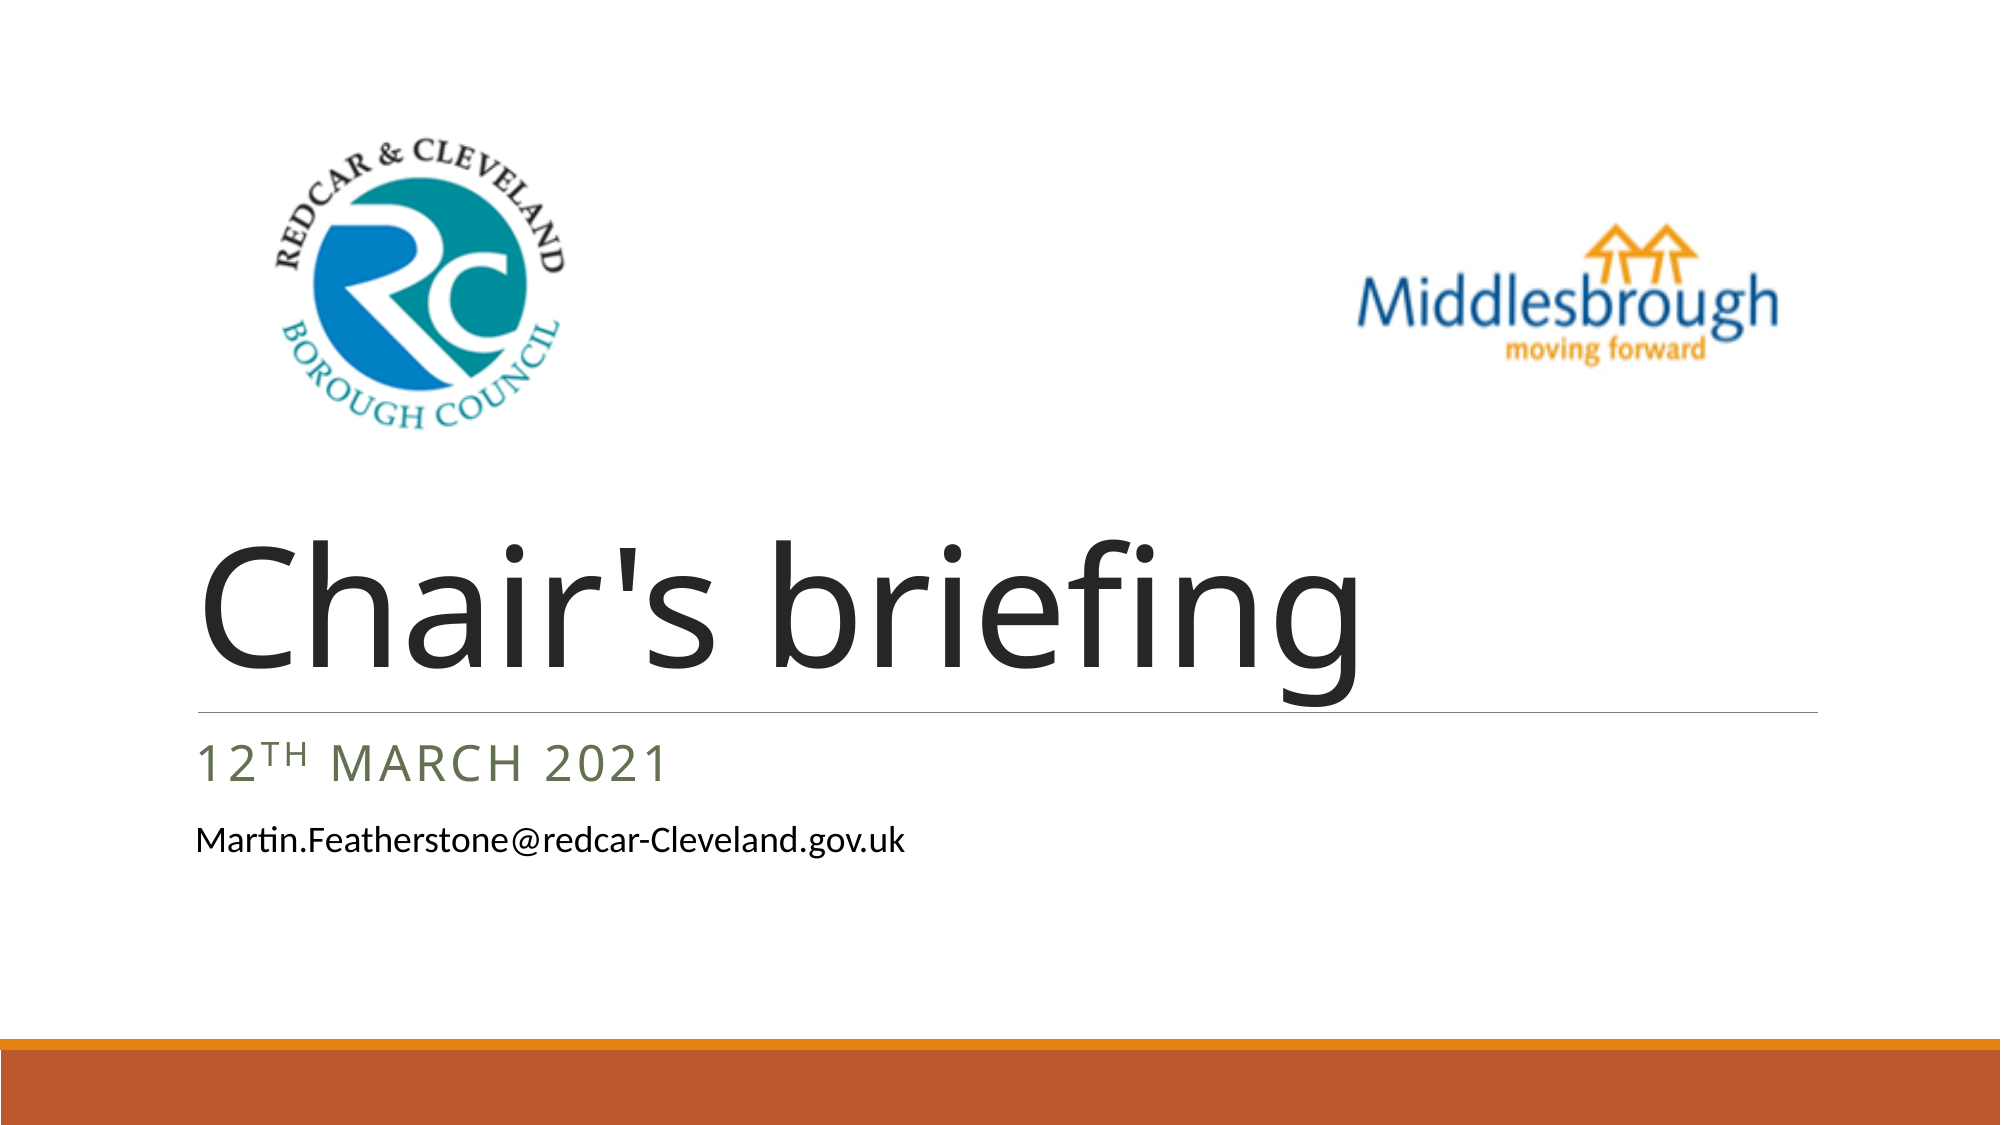

# Chair's briefing
12th march 2021
Martin.Featherstone@redcar-Cleveland.gov.uk